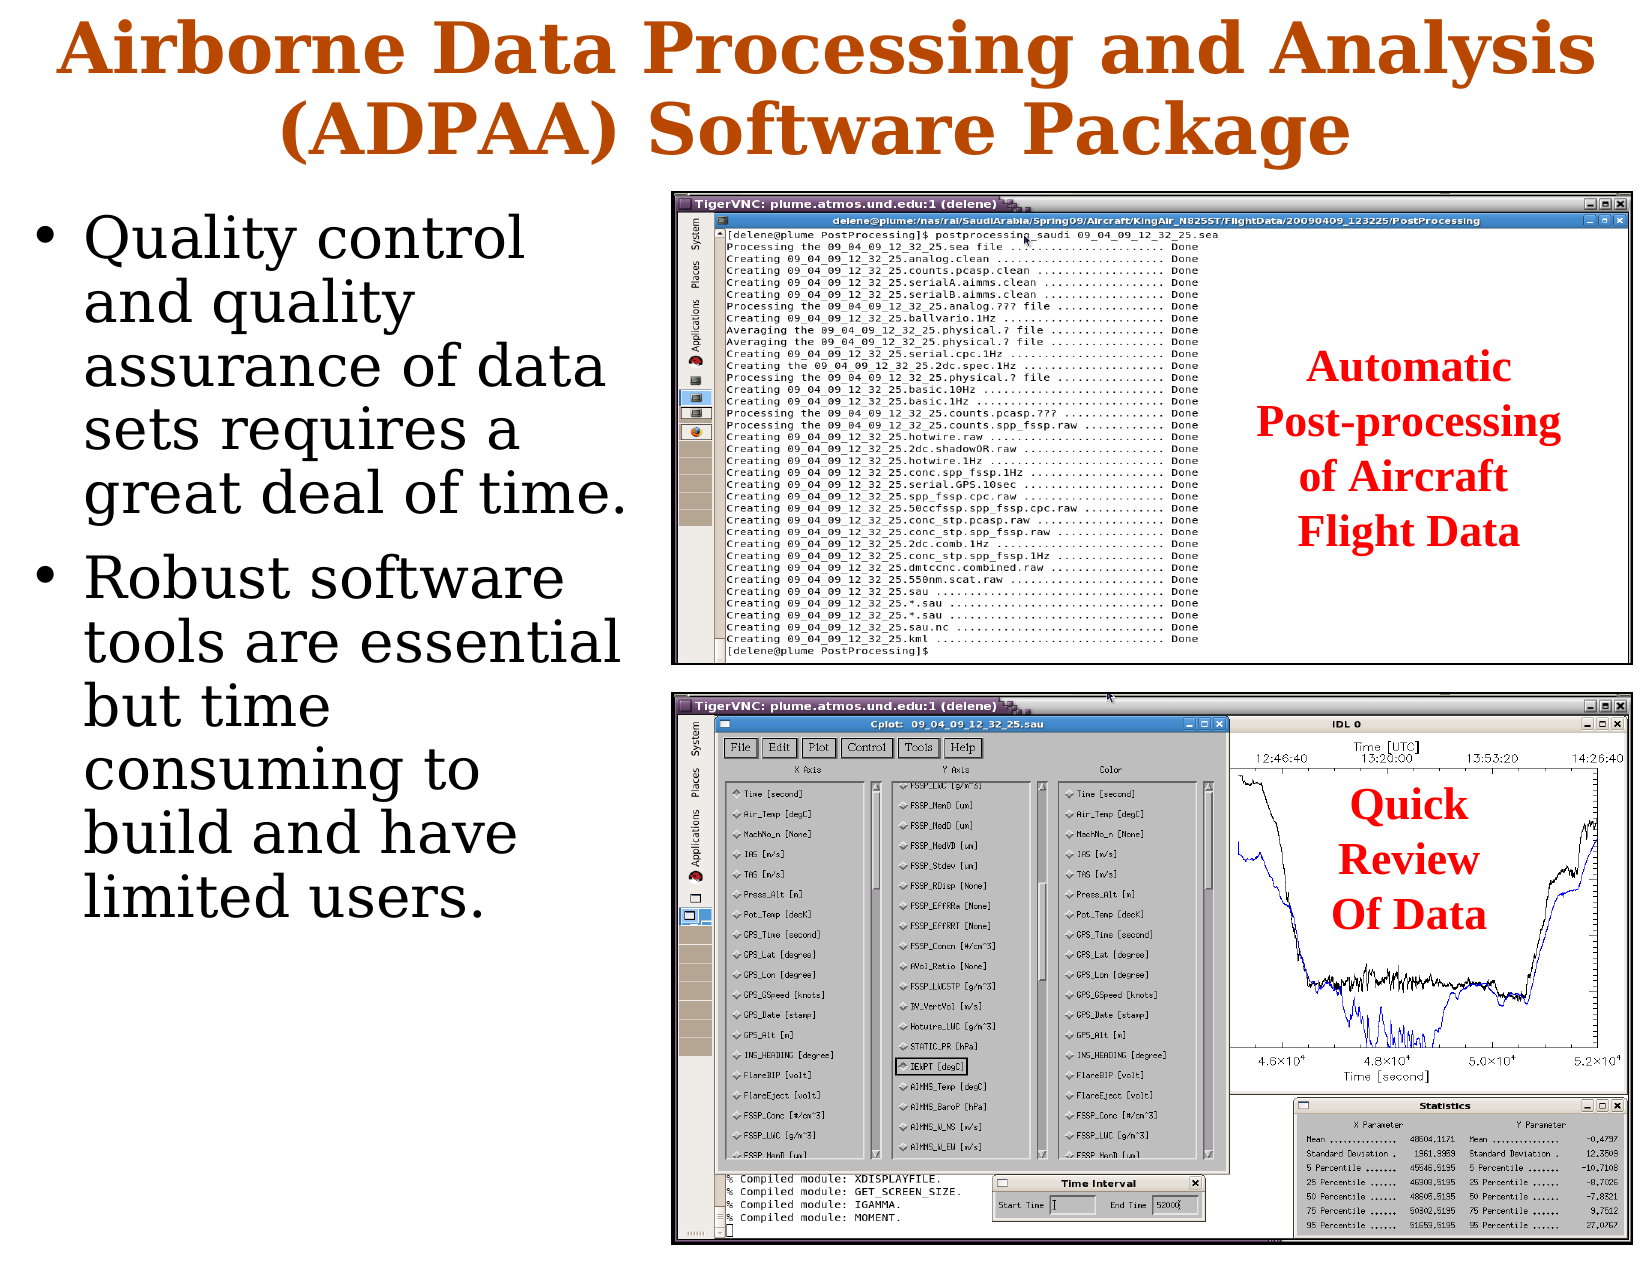

# Airborne Data Processing and Analysis (ADPAA) Software Package
Quality control and quality assurance of data sets requires a great deal of time.
Robust software tools are essential but time consuming to build and have limited users.
Automatic
Post-processing
of Aircraft
Flight Data
Quick
Review
Of Data